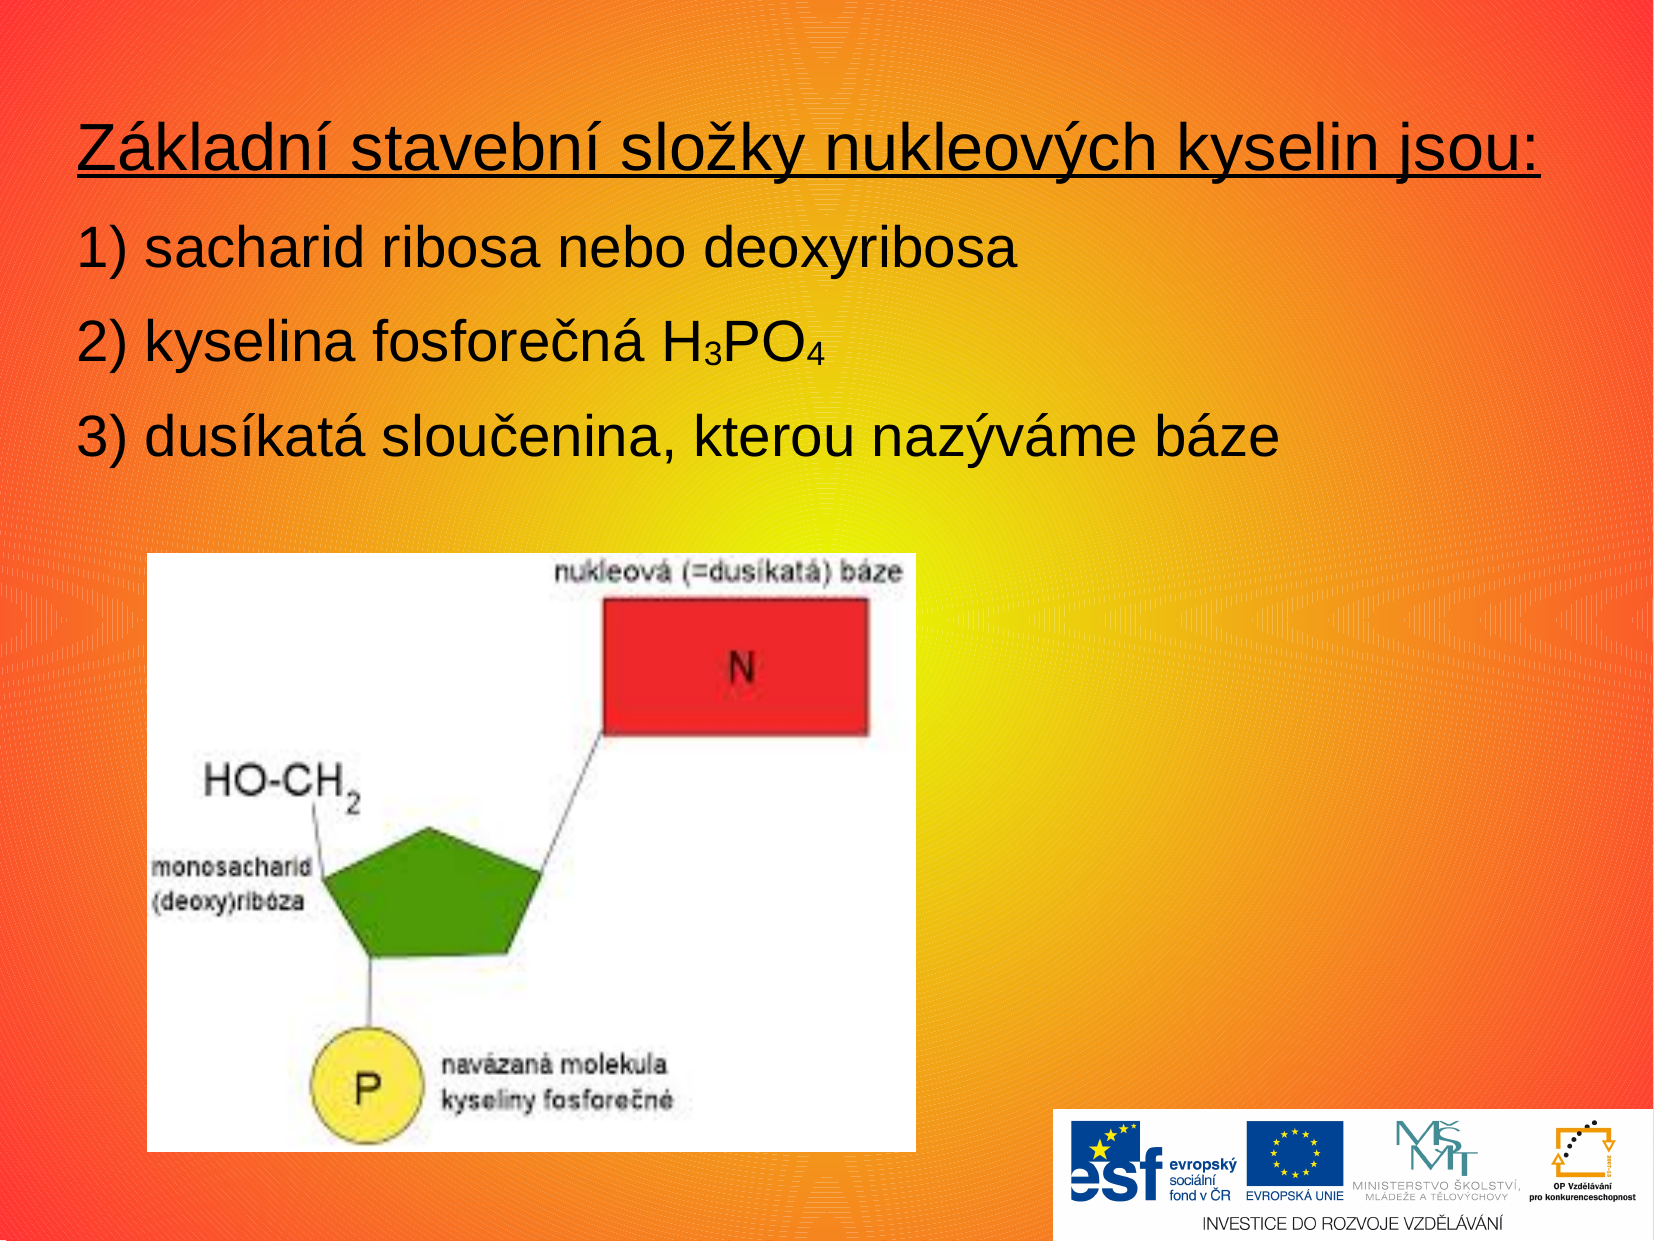

# Základní stavební složky nukleových kyselin jsou:
1) sacharid ribosa nebo deoxyribosa
2) kyselina fosforečná H3PO4
3) dusíkatá sloučenina, kterou nazýváme báze